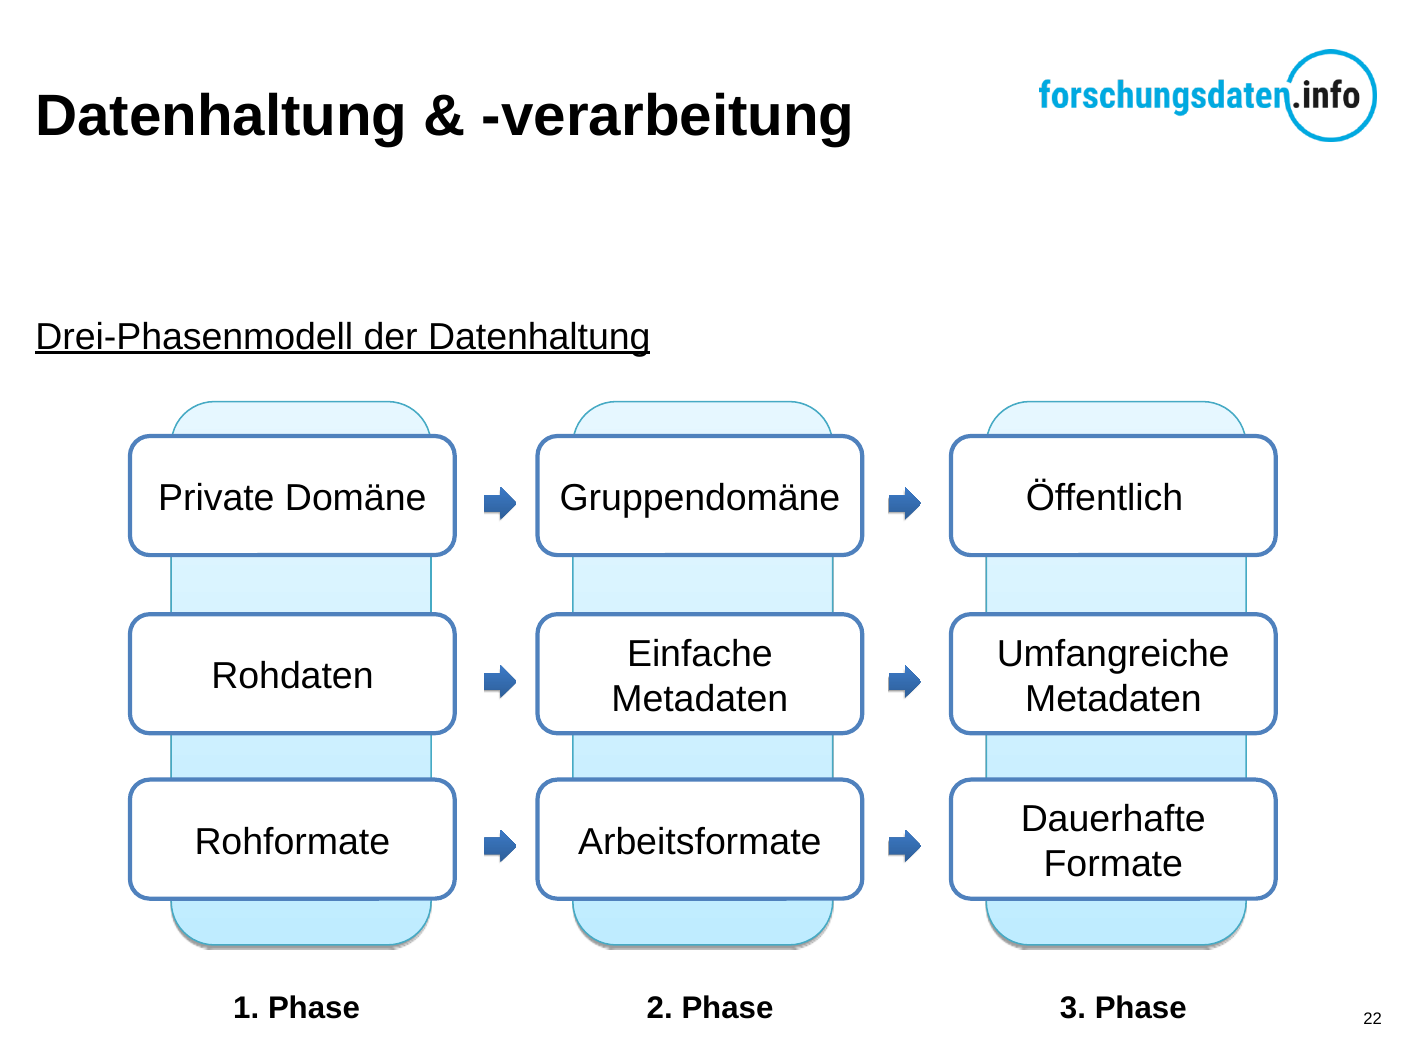

# Datenhaltung & -verarbeitung
Drei-Phasenmodell der Datenhaltung
Private Domäne
Gruppendomäne
Öffentlich
Rohdaten
Einfache Metadaten
Umfangreiche Metadaten
Rohformate
Arbeitsformate
Dauerhafte Formate
1. Phase
2. Phase
3. Phase